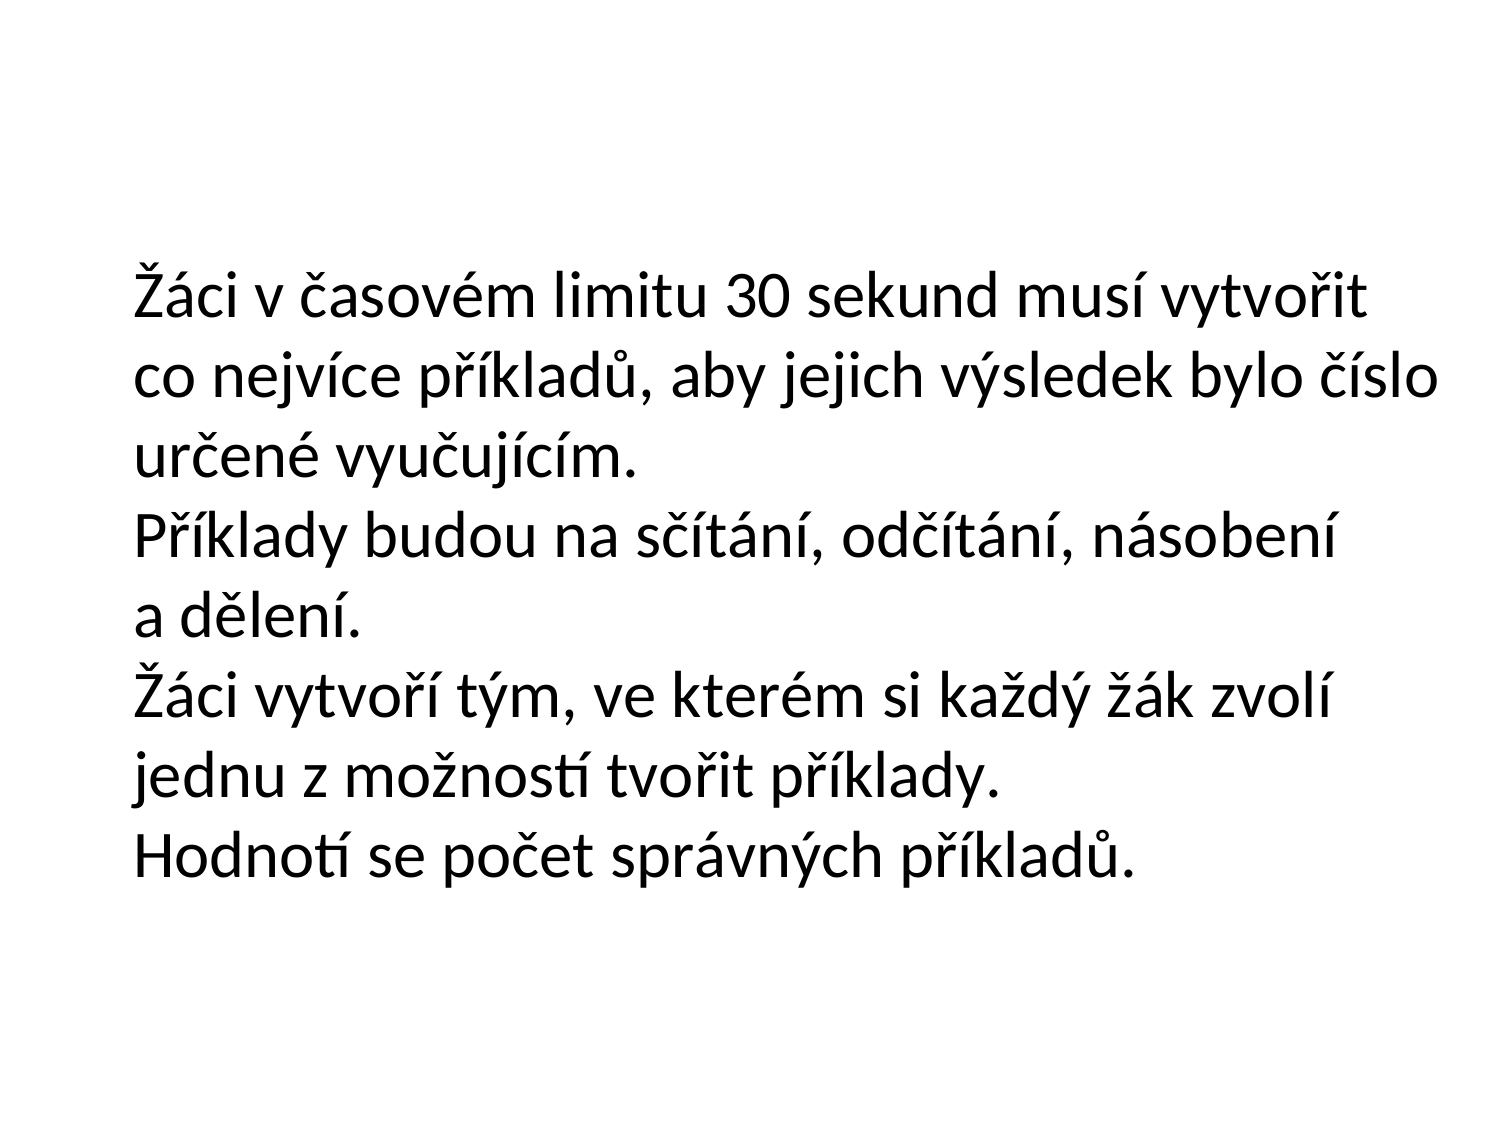

Žáci v časovém limitu 30 sekund musí vytvořit
co nejvíce příkladů, aby jejich výsledek bylo číslo
určené vyučujícím.
Příklady budou na sčítání, odčítání, násobení
a dělení.
Žáci vytvoří tým, ve kterém si každý žák zvolí
jednu z možností tvořit příklady.
Hodnotí se počet správných příkladů.